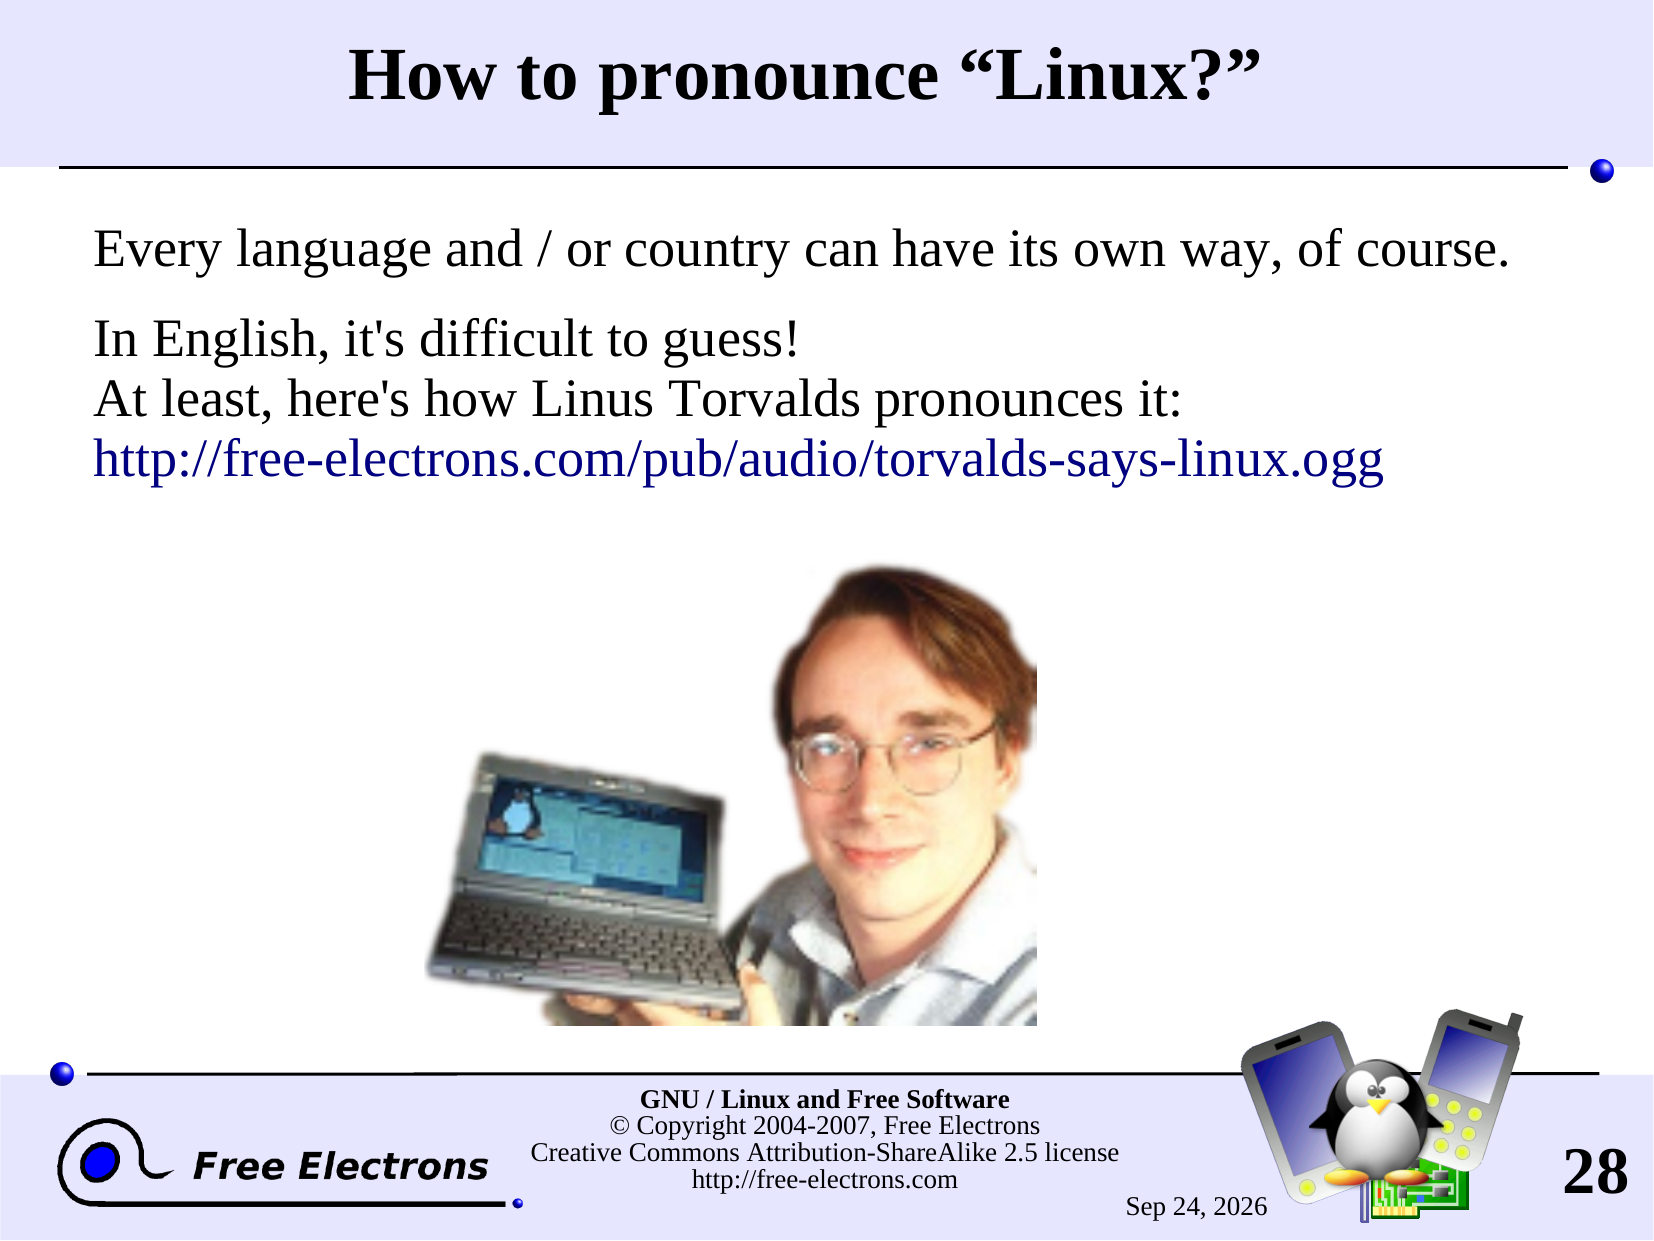

# How to pronounce “Linux?”
Every language and / or country can have its own way, of course.
In English, it's difficult to guess!
At least, here's how Linus Torvalds pronounces it:
http://free-electrons.com/pub/audio/torvalds-says-linux.ogg